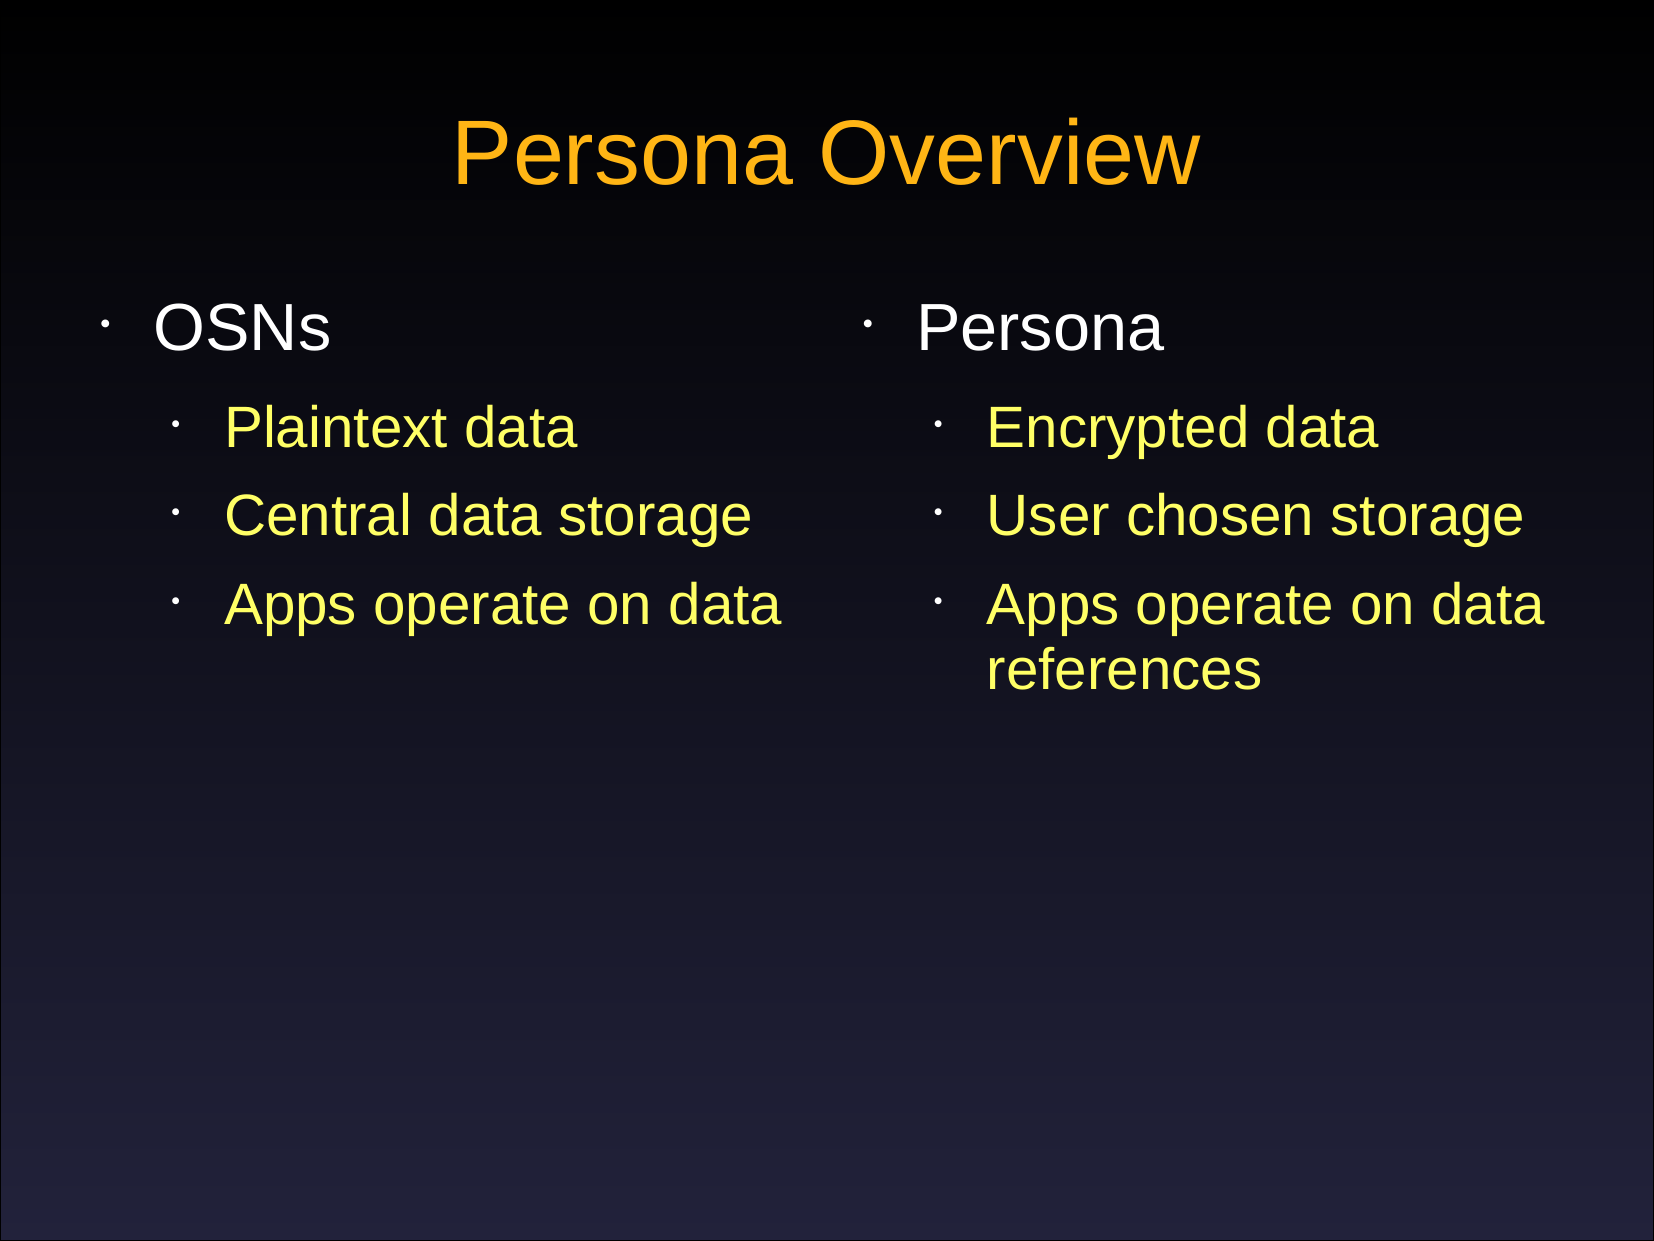

# Persona Overview
OSNs
Plaintext data
Central data storage
Apps operate on data
Persona
Encrypted data
User chosen storage
Apps operate on data references